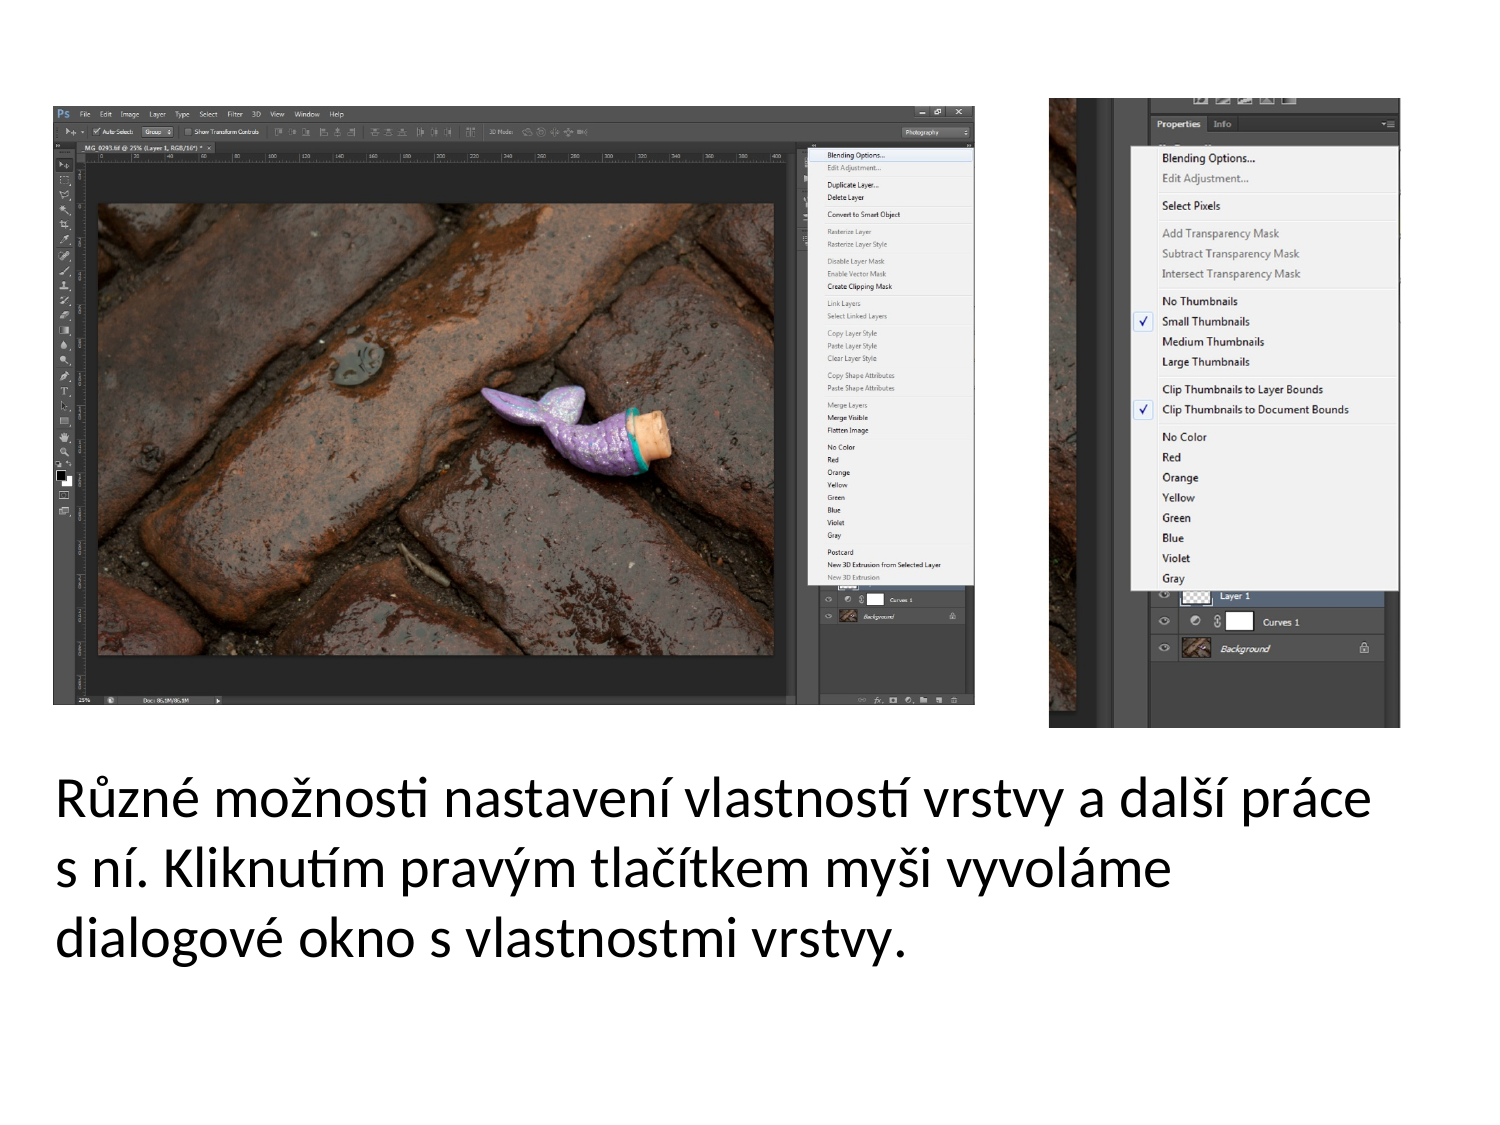

Různé možnosti nastavení vlastností vrstvy a další práce
s ní. Kliknutím pravým tlačítkem myši vyvoláme dialogové okno s vlastnostmi vrstvy.